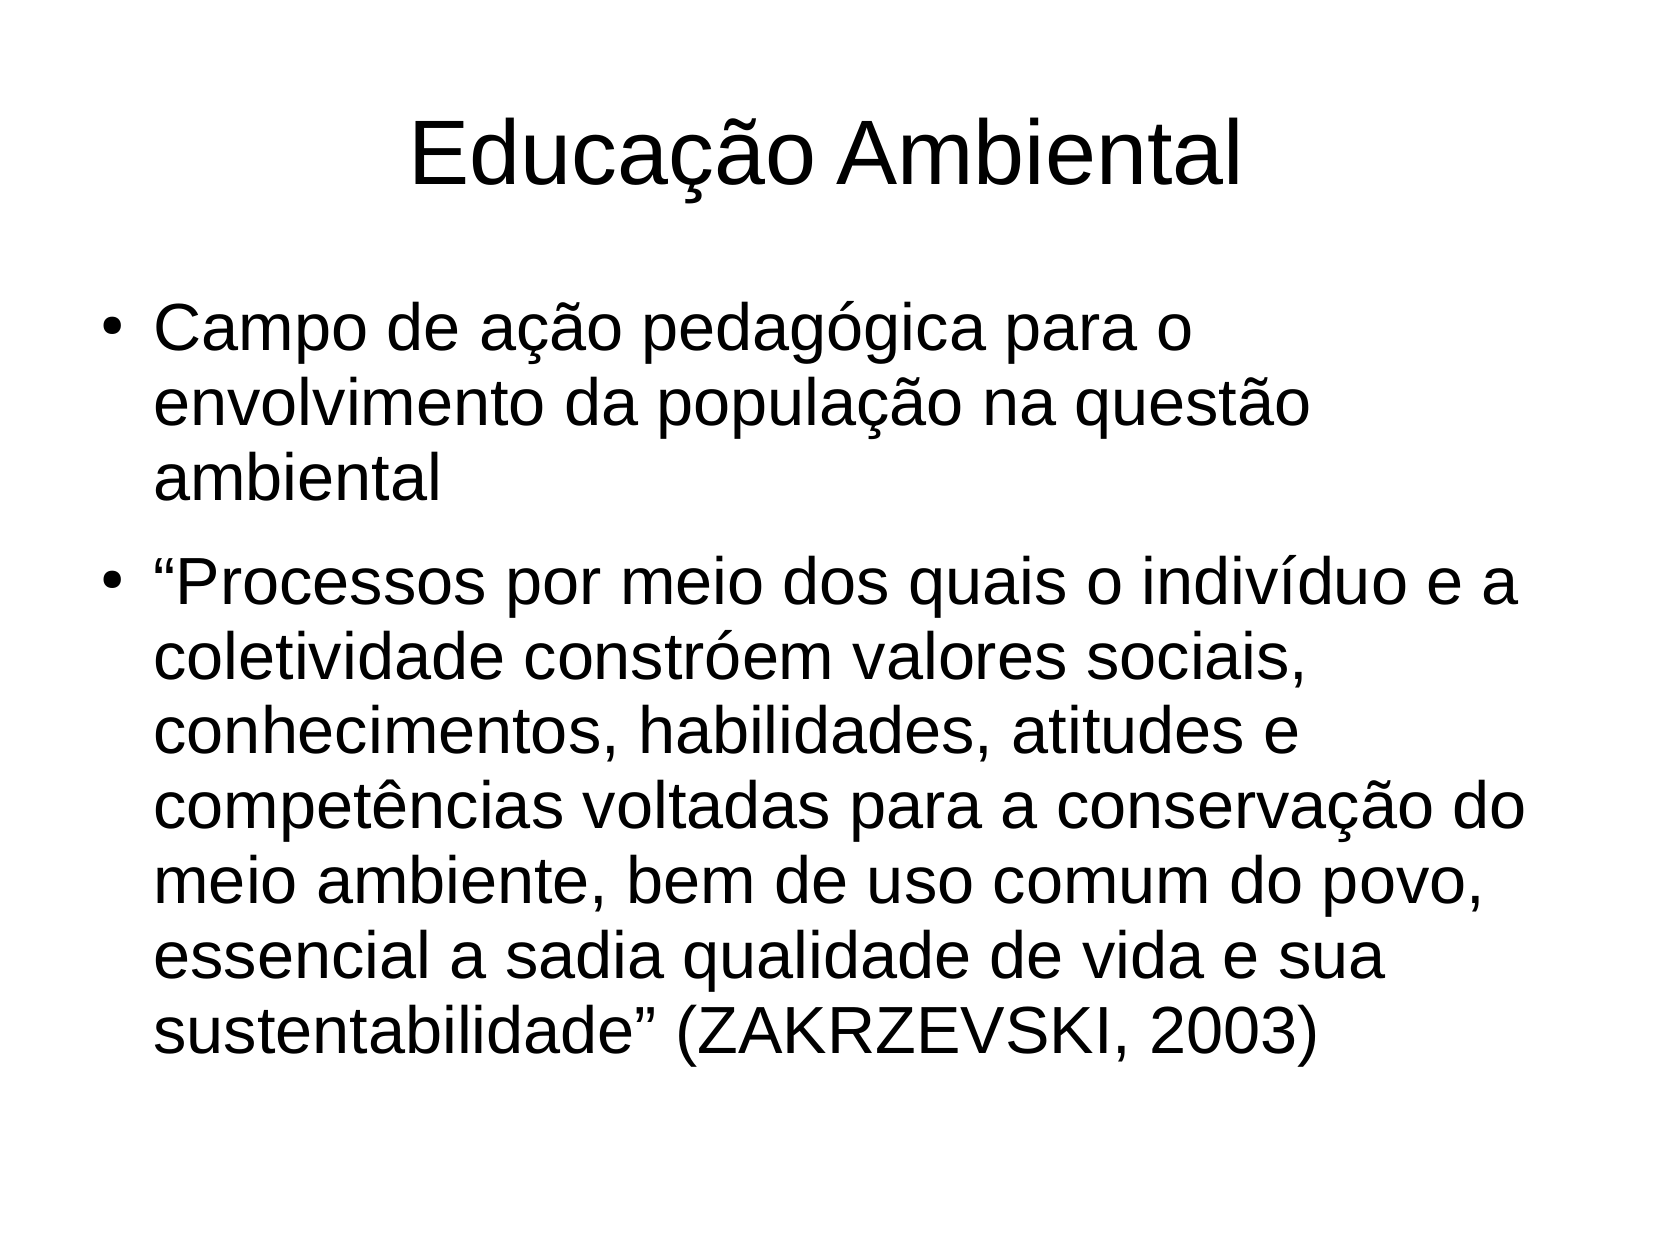

# Educação Ambiental
Campo de ação pedagógica para o envolvimento da população na questão ambiental
“Processos por meio dos quais o indivíduo e a coletividade constróem valores sociais, conhecimentos, habilidades, atitudes e competências voltadas para a conservação do meio ambiente, bem de uso comum do povo, essencial a sadia qualidade de vida e sua sustentabilidade” (ZAKRZEVSKI, 2003)